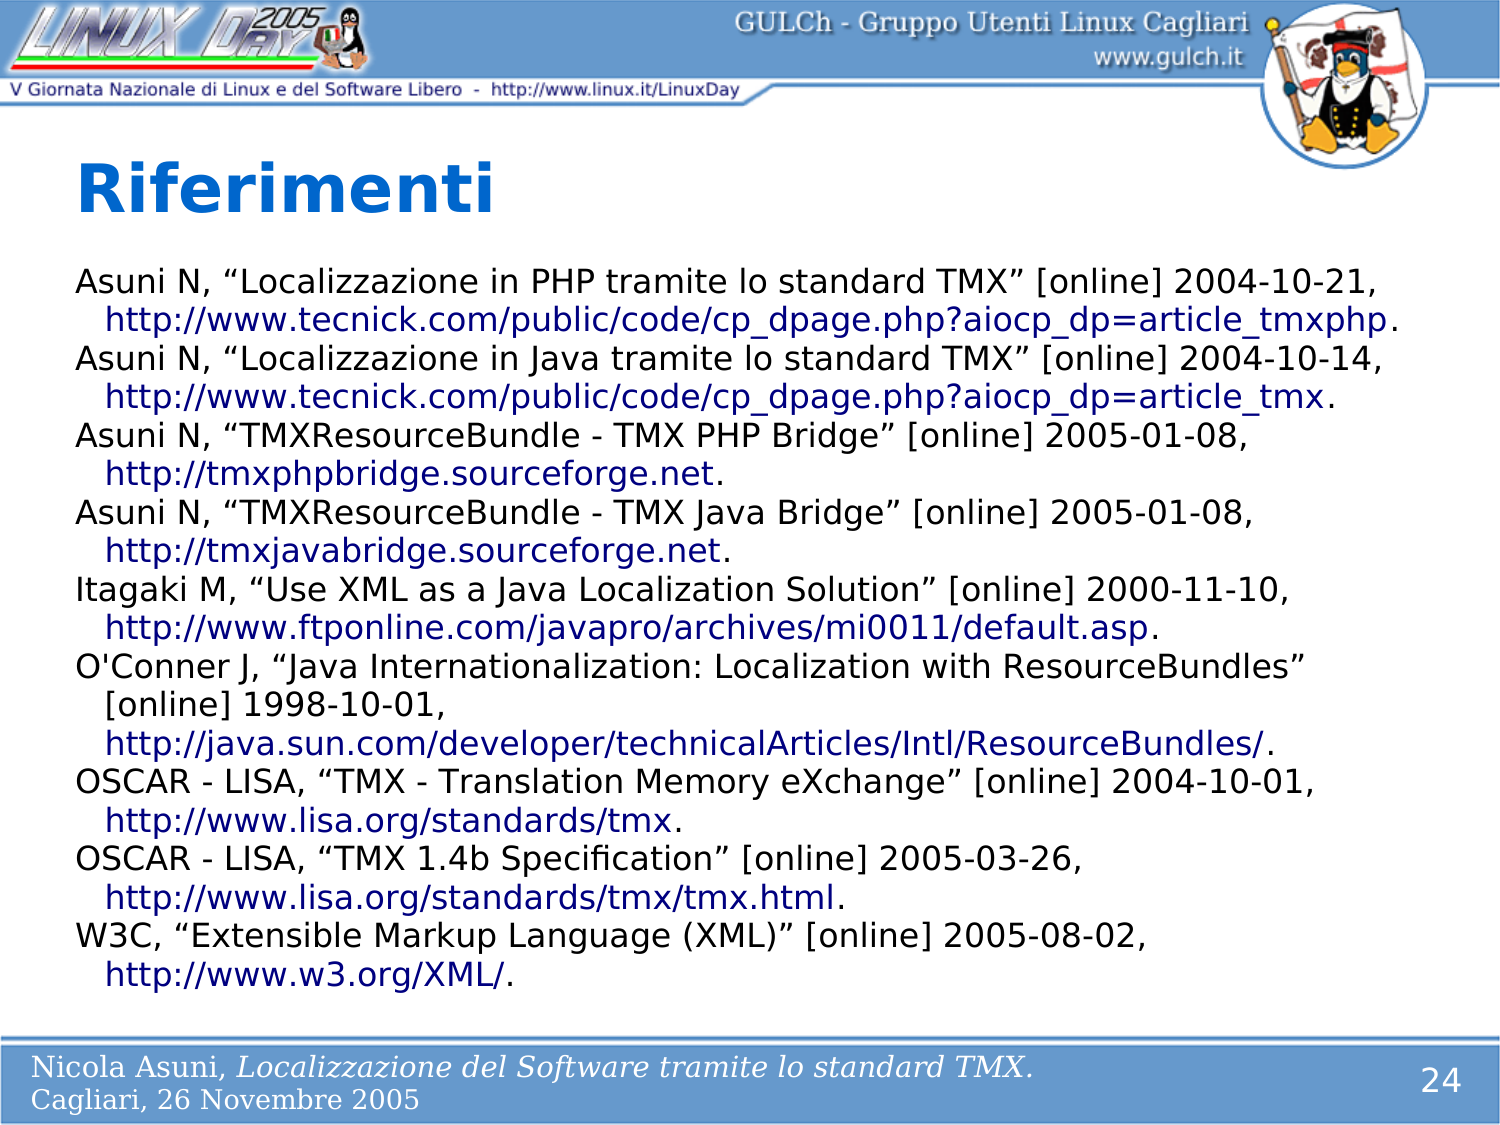

Riferimenti
Asuni N, “Localizzazione in PHP tramite lo standard TMX” [online] 2004-10-21,http://www.tecnick.com/public/code/cp_dpage.php?aiocp_dp=article_tmxphp.
Asuni N, “Localizzazione in Java tramite lo standard TMX” [online] 2004-10-14,http://www.tecnick.com/public/code/cp_dpage.php?aiocp_dp=article_tmx.
Asuni N, “TMXResourceBundle - TMX PHP Bridge” [online] 2005-01-08,http://tmxphpbridge.sourceforge.net.
Asuni N, “TMXResourceBundle - TMX Java Bridge” [online] 2005-01-08,http://tmxjavabridge.sourceforge.net.
Itagaki M, “Use XML as a Java Localization Solution” [online] 2000-11-10,http://www.ftponline.com/javapro/archives/mi0011/default.asp.
O'Conner J, “Java Internationalization: Localization with ResourceBundles” [online] 1998-10-01, http://java.sun.com/developer/technicalArticles/Intl/ResourceBundles/.
OSCAR - LISA, “TMX - Translation Memory eXchange” [online] 2004-10-01,http://www.lisa.org/standards/tmx.
OSCAR - LISA, “TMX 1.4b Specification” [online] 2005-03-26,http://www.lisa.org/standards/tmx/tmx.html.
W3C, “Extensible Markup Language (XML)” [online] 2005-08-02,http://www.w3.org/XML/.